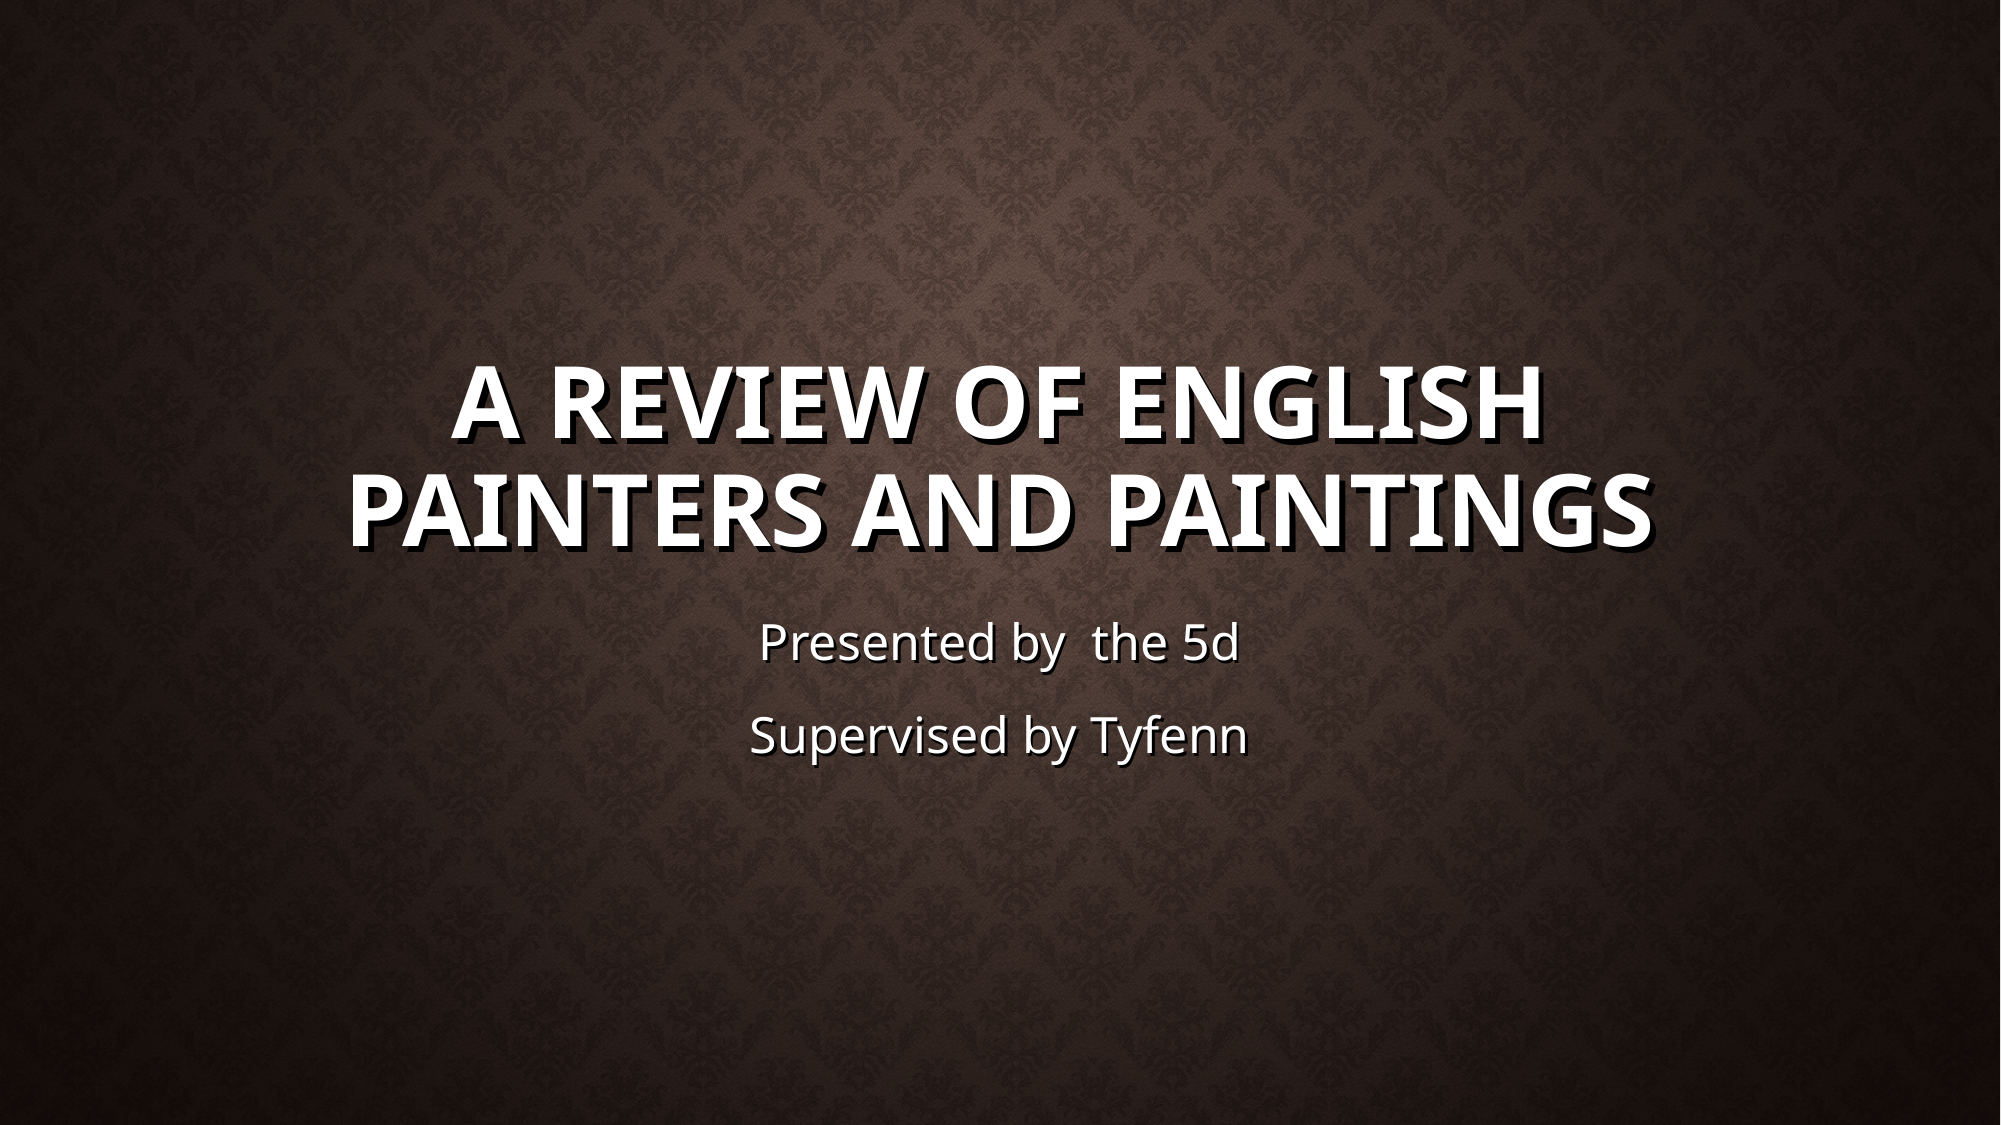

# A review of English painters and paintings
Presented by the 5d
Supervised by Tyfenn